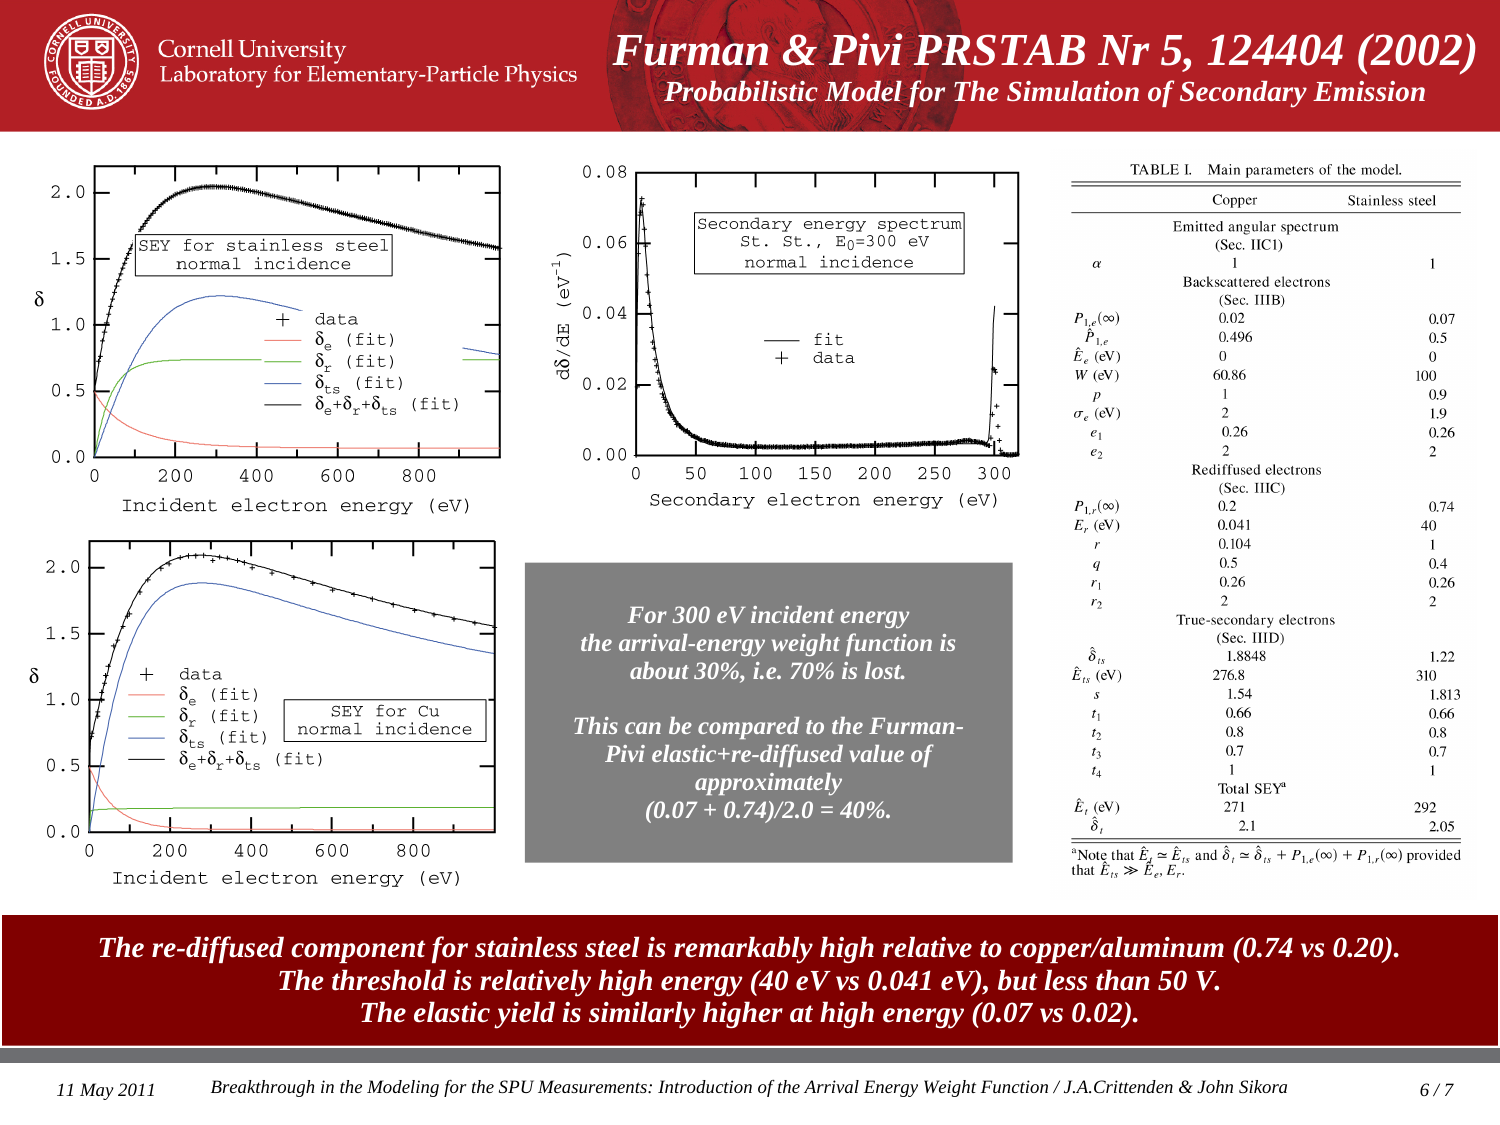

# Furman & Pivi PRSTAB Nr 5, 124404 (2002) Probabilistic Model for The Simulation of Secondary Emission
For 300 eV incident energy
the arrival-energy weight function is about 30%, i.e. 70% is lost.
This can be compared to the Furman-Pivi elastic+re-diffused value of approximately
(0.07 + 0.74)/2.0 = 40%.
The re-diffused component for stainless steel is remarkably high relative to copper/aluminum (0.74 vs 0.20).
The threshold is relatively high energy (40 eV vs 0.041 eV), but less than 50 V.
The elastic yield is similarly higher at high energy (0.07 vs 0.02).